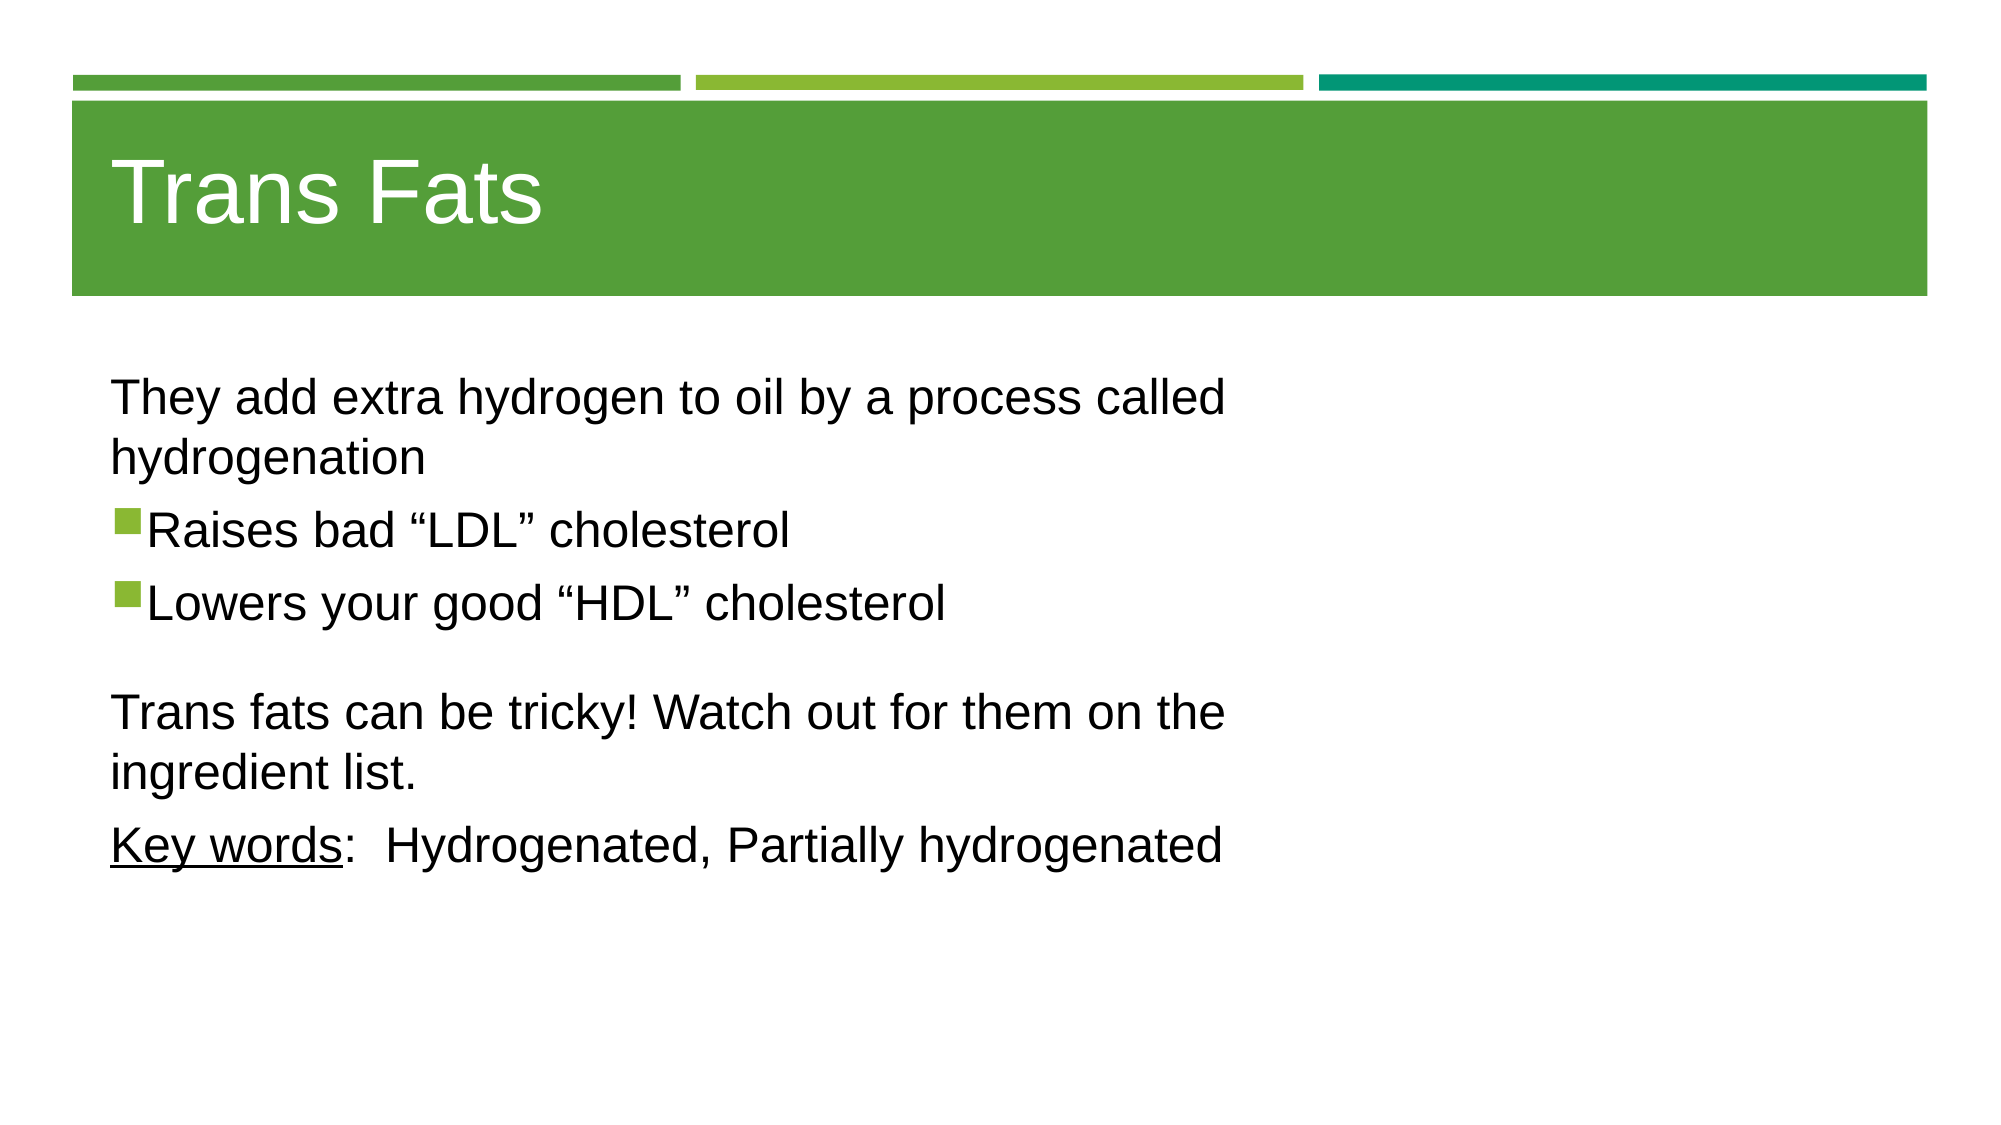

# Trans Fats
They add extra hydrogen to oil by a process called hydrogenation
Raises bad “LDL” cholesterol
Lowers your good “HDL” cholesterol
Trans fats can be tricky! Watch out for them on the ingredient list.
Key words: Hydrogenated, Partially hydrogenated